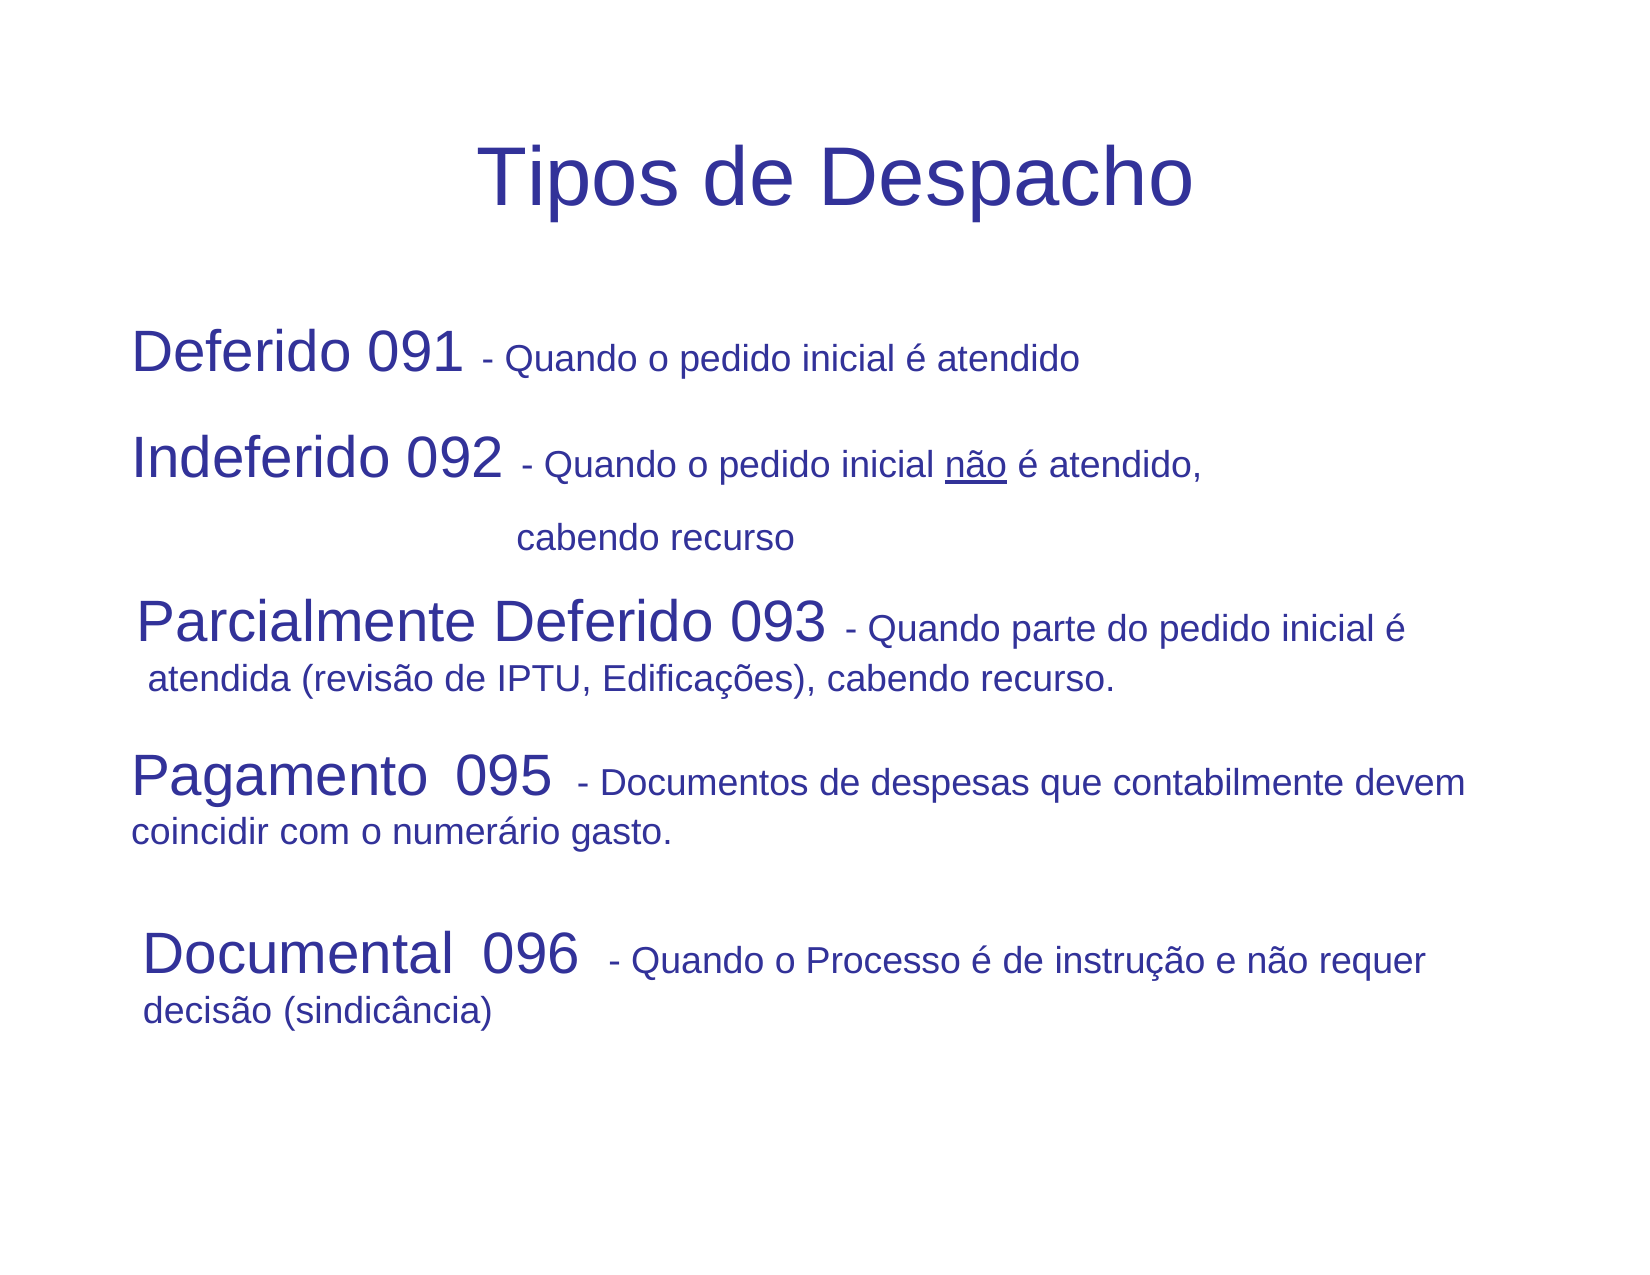

# Tipos de Despacho
Deferido 091 - Quando o pedido inicial é atendido
Indeferido 092 - Quando o pedido inicial não é atendido,
cabendo recurso
Parcialmente Deferido 093 - Quando parte do pedido inicial é atendida (revisão de IPTU, Edificações), cabendo recurso.
Pagamento	095	- Documentos de despesas que contabilmente devem coincidir com o numerário gasto.
Documental	096	- Quando o Processo é de instrução e não requer decisão (sindicância)